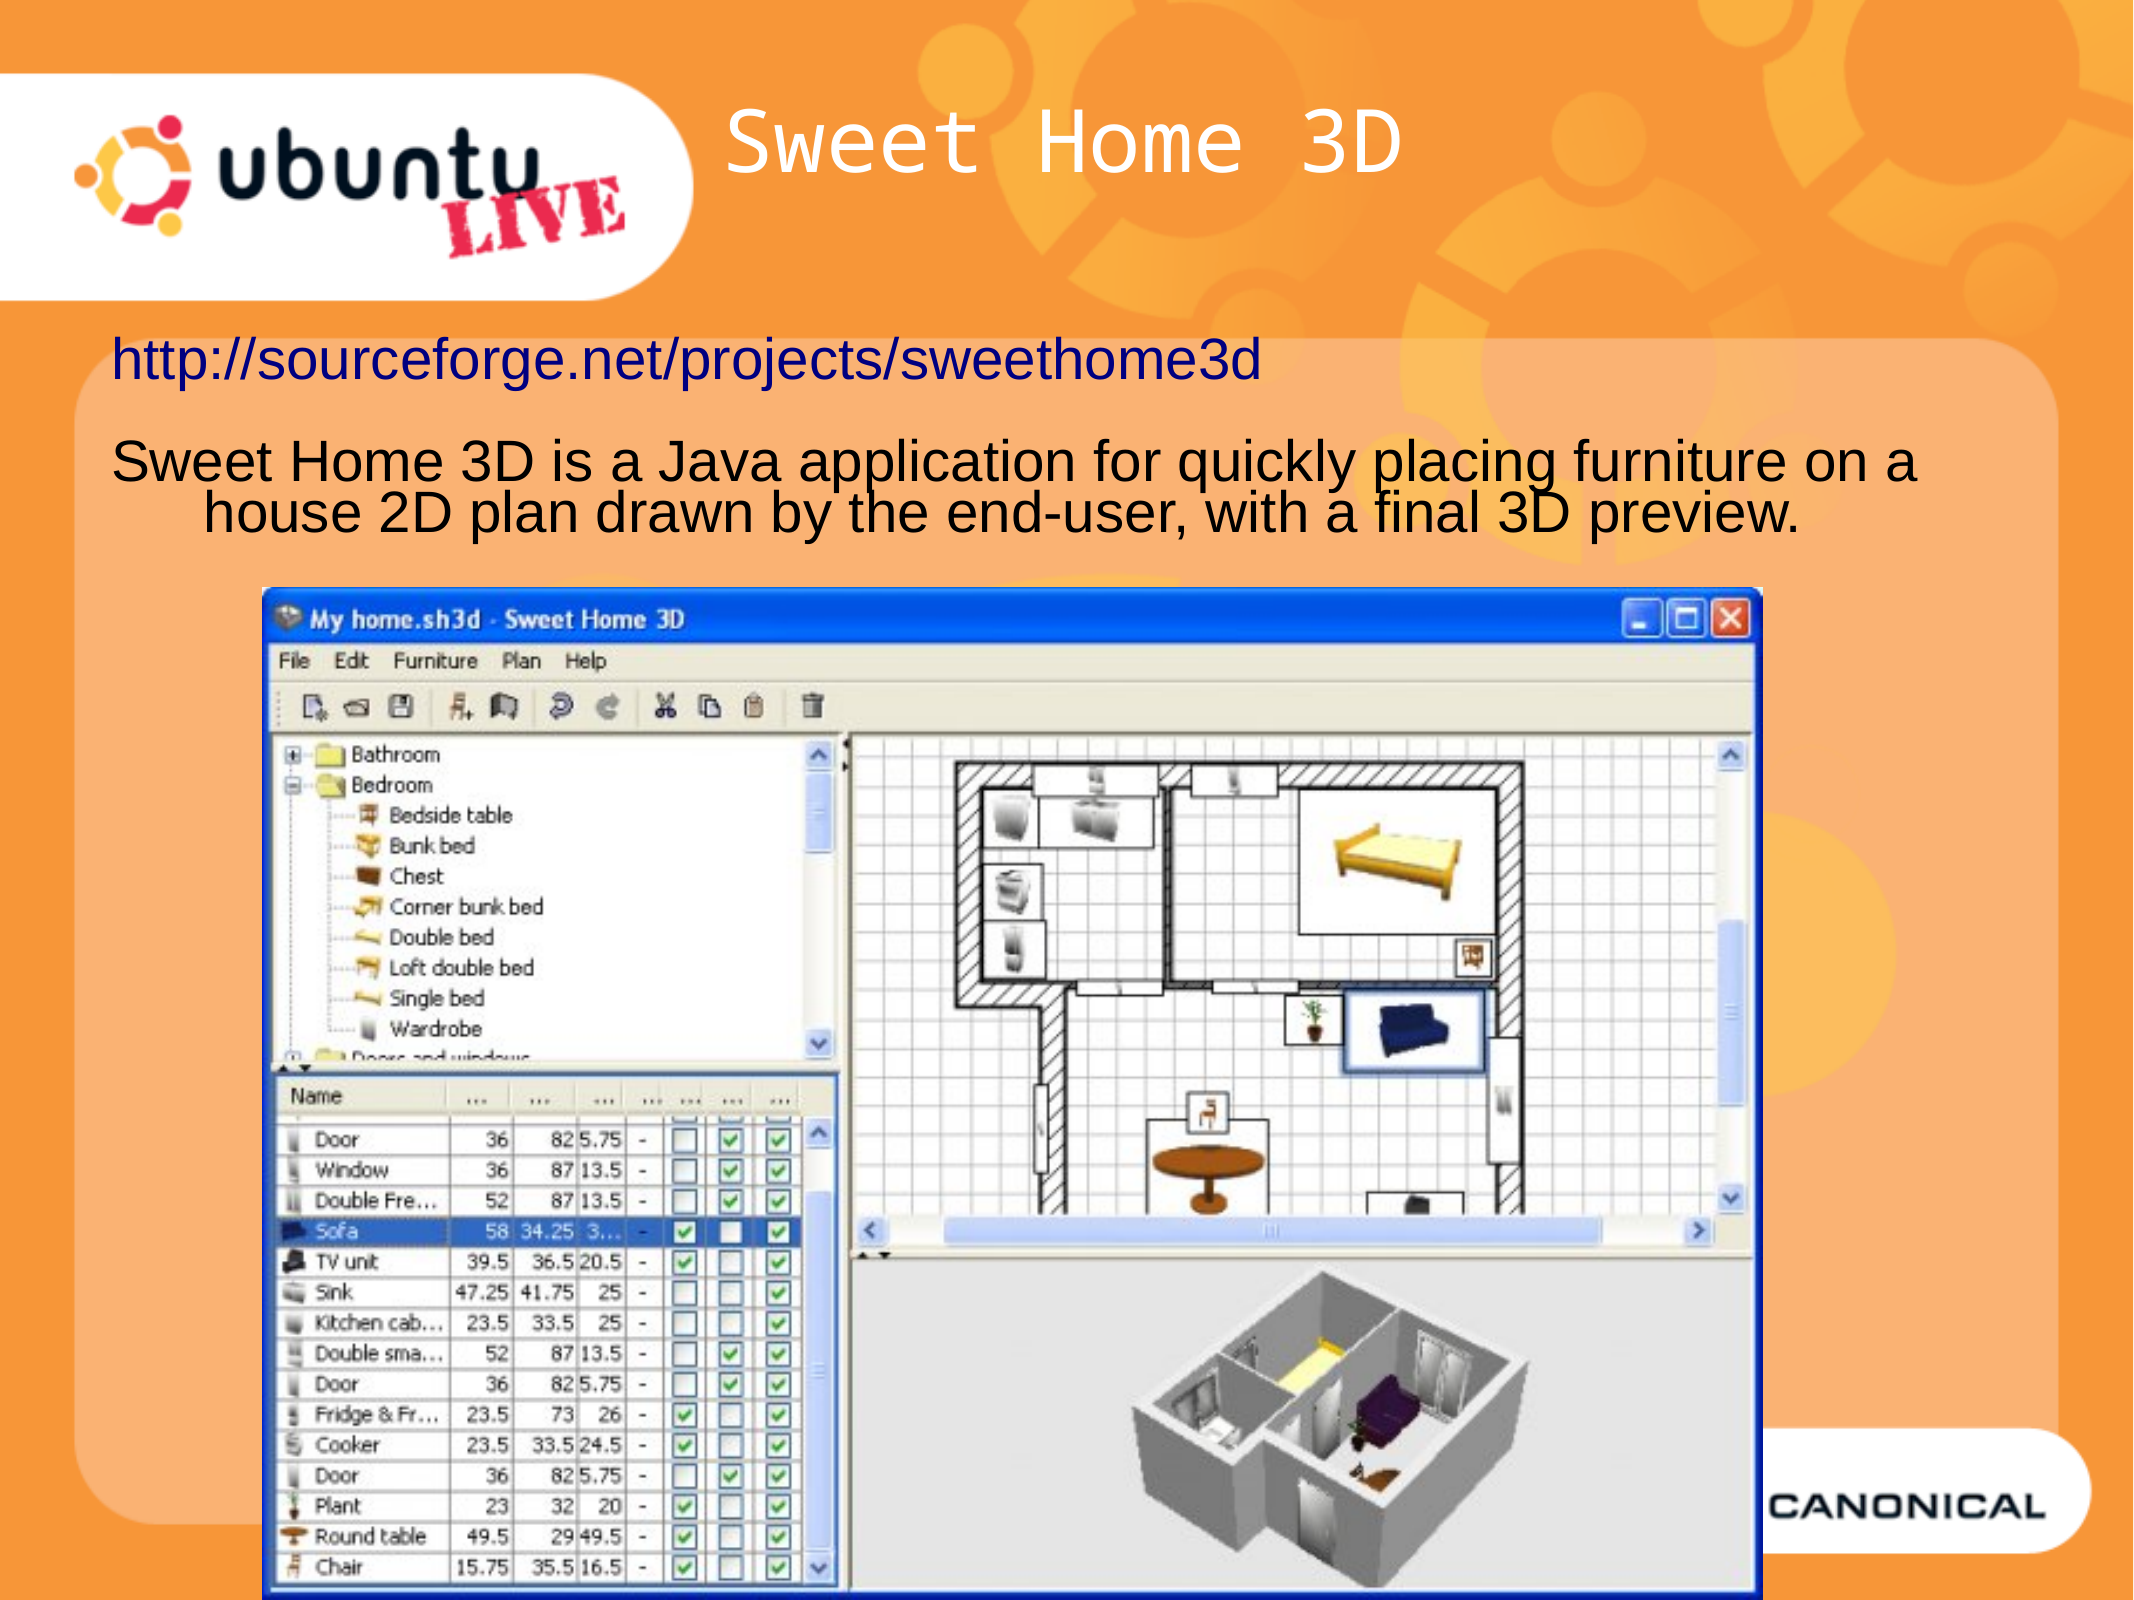

Sweet Home 3D
# http://sourceforge.net/projects/sweethome3d
Sweet Home 3D is a Java application for quickly placing furniture on a house 2D plan drawn by the end-user, with a final 3D preview.